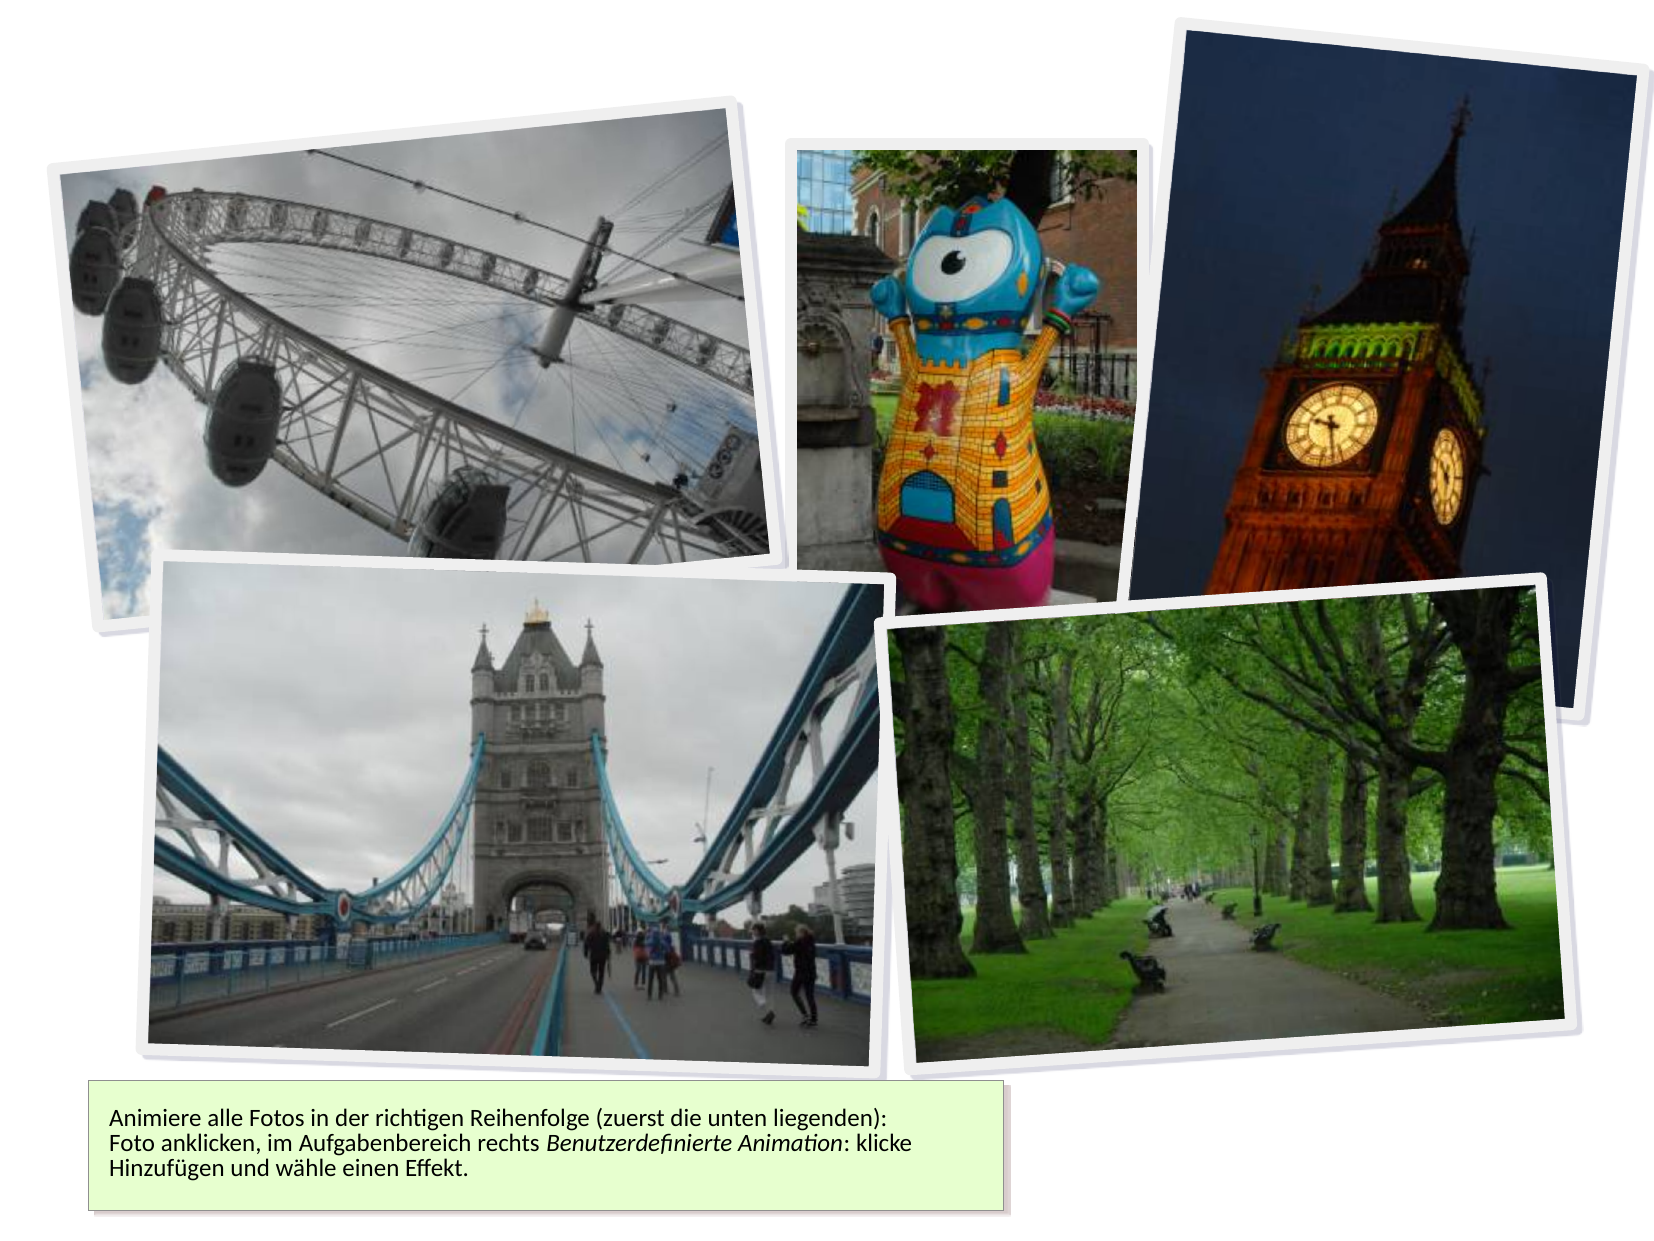

Animiere alle Fotos in der richtigen Reihenfolge (zuerst die unten liegenden):
Foto anklicken, im Aufgabenbereich rechts Benutzerdefinierte Animation: klicke Hinzufügen und wähle einen Effekt.